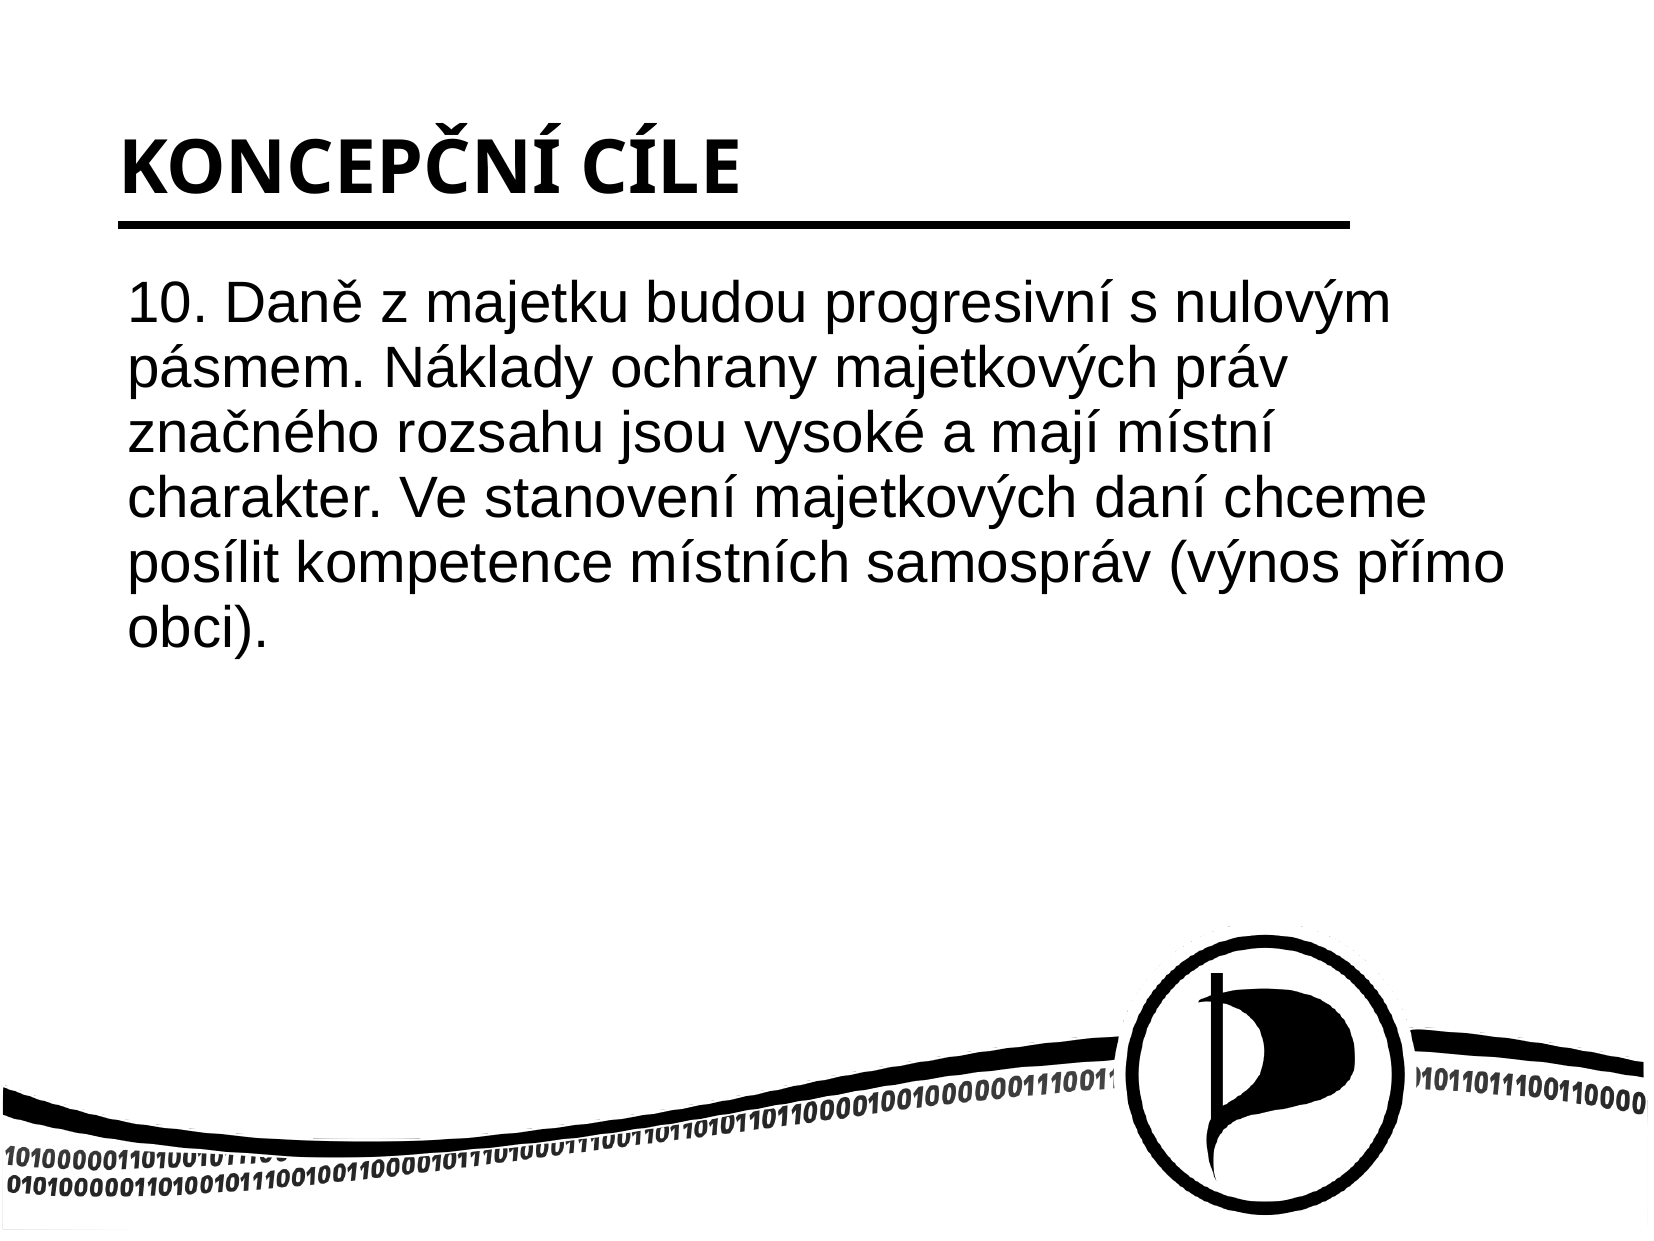

# KONCEPČNÍ CÍLE
10. Daně z majetku budou progresivní s nulovým pásmem. Náklady ochrany majetkových práv značného rozsahu jsou vysoké a mají místní charakter. Ve stanovení majetkových daní chceme posílit kompetence místních samospráv (výnos přímo obci).